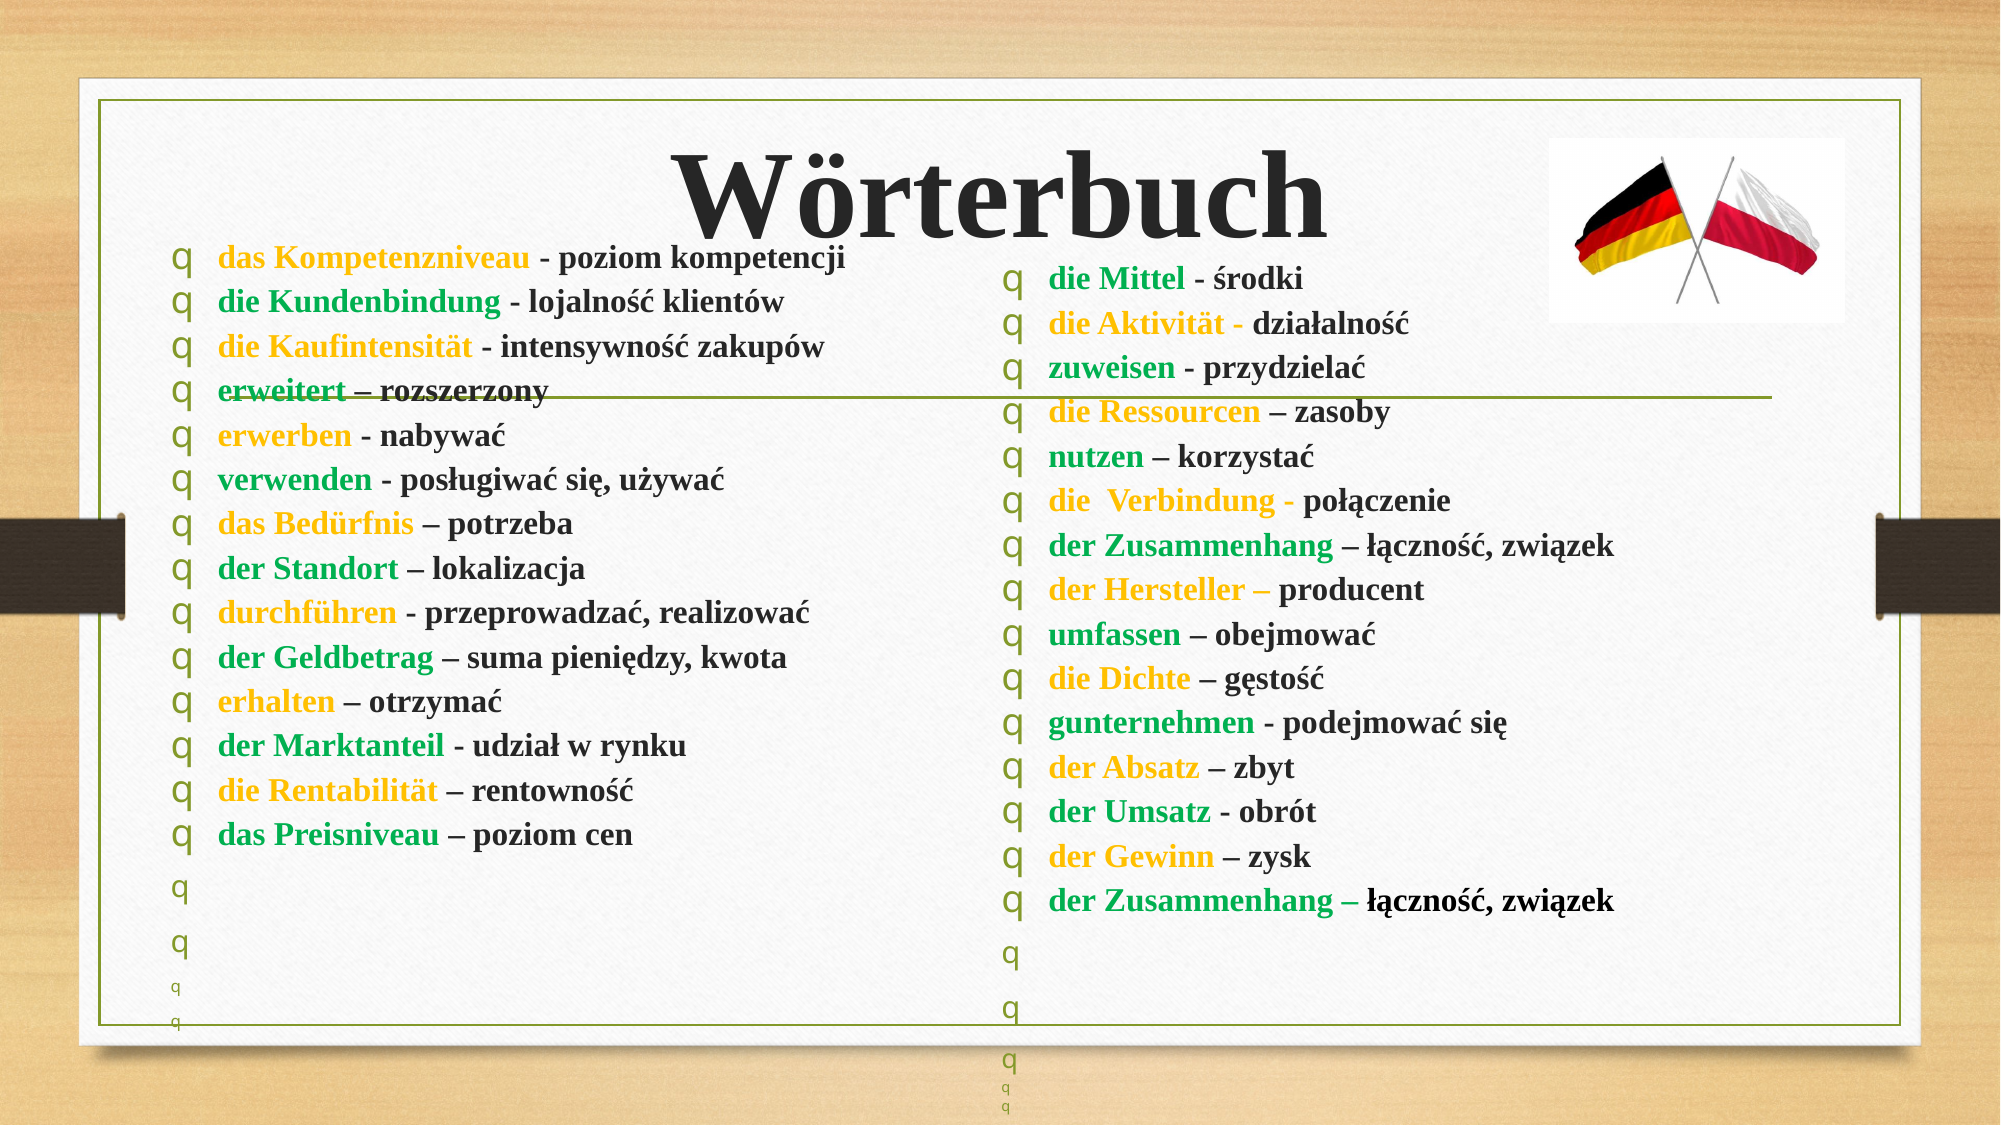

# Wörterbuch
das Kompetenzniveau - poziom kompetencji
die Kundenbindung - lojalność klientów
die Kaufintensität - intensywność zakupów
erweitert – rozszerzony
erwerben - nabywać
verwenden - posługiwać się, używać
das Bedürfnis – potrzeba
der Standort – lokalizacja
durchführen - przeprowadzać, realizować
der Geldbetrag – suma pieniędzy, kwota
erhalten – otrzymać
der Marktanteil - udział w rynku
die Rentabilität – rentowność
das Preisniveau – poziom cen
die Mittel - środki
die Aktivität - działalność
zuweisen - przydzielać
die Ressourcen – zasoby
nutzen – korzystać
die  Verbindung - połączenie
der Zusammenhang – łączność, związek
der Hersteller – producent
umfassen – obejmować
die Dichte – gęstość
gunternehmen - podejmować się
der Absatz – zbyt
der Umsatz - obrót
der Gewinn – zysk
der Zusammenhang – łączność, związek